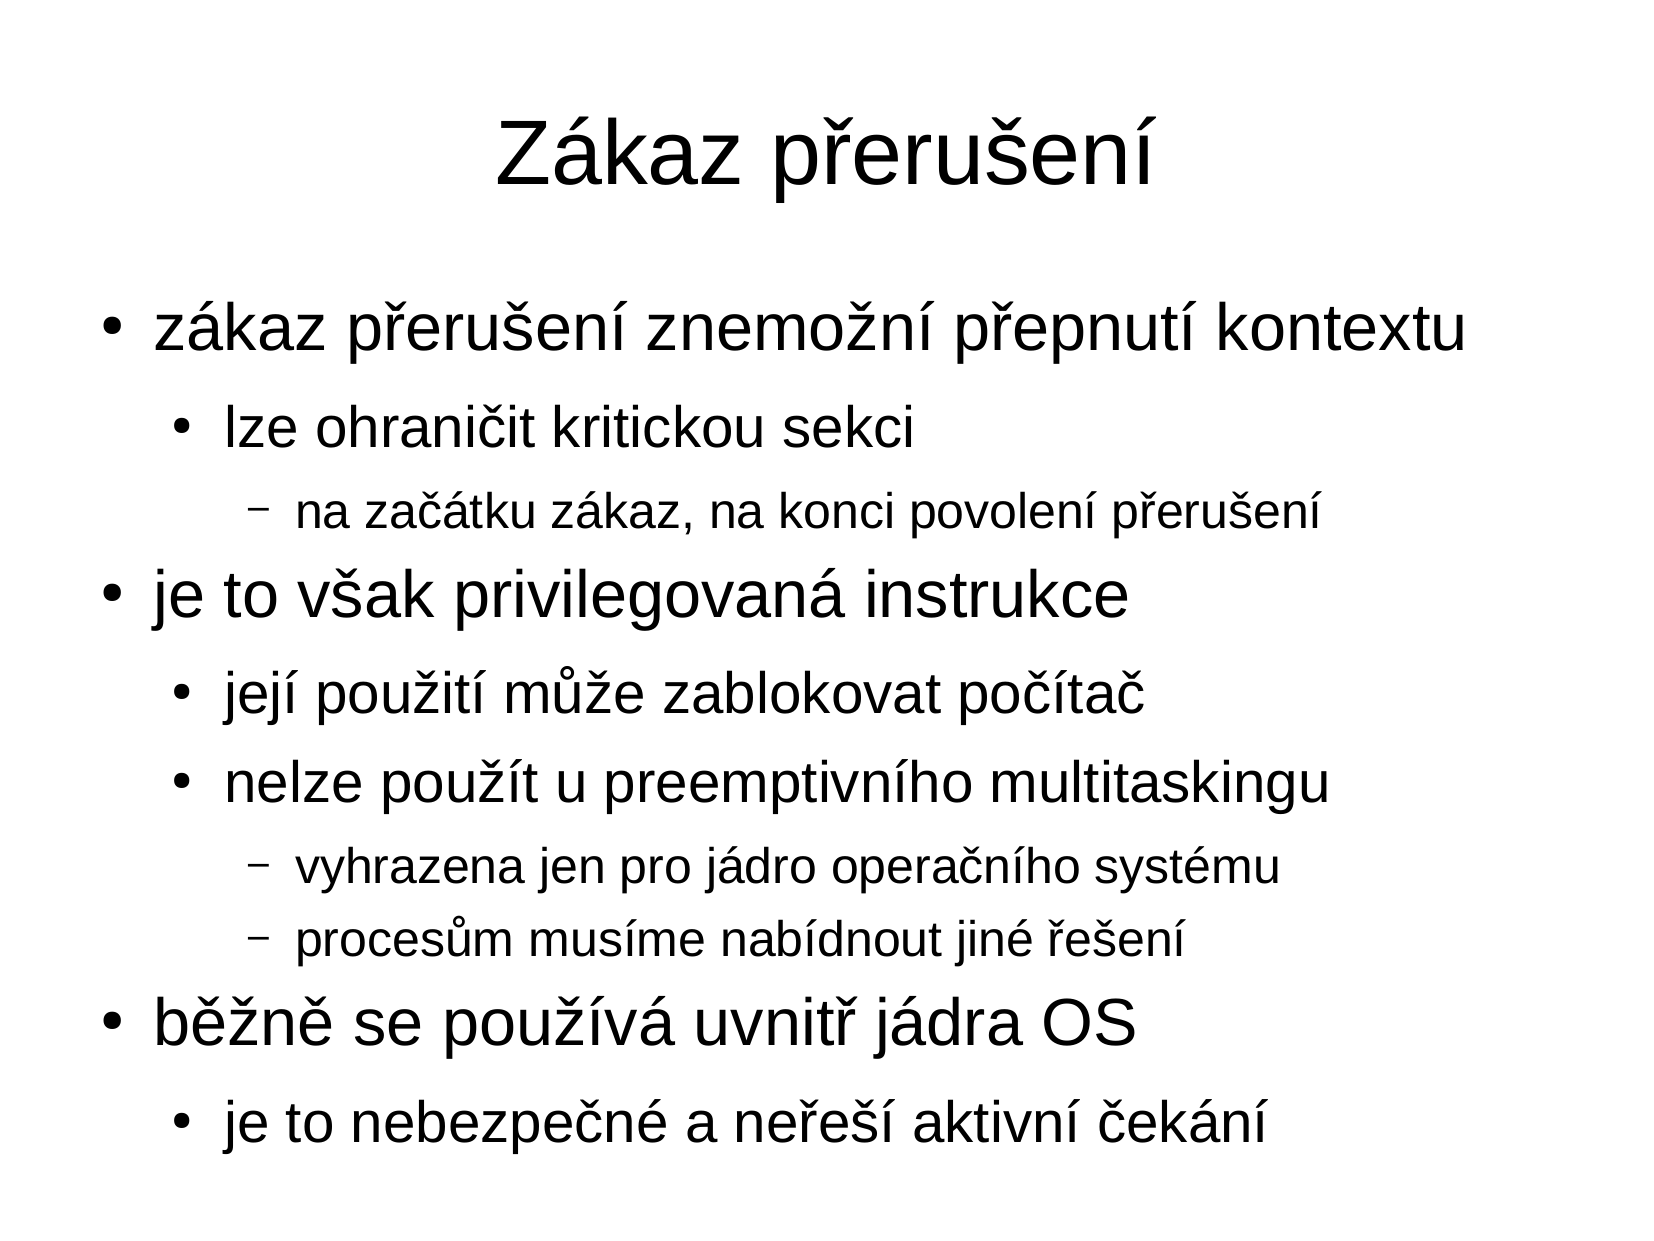

# Zákaz přerušení
zákaz přerušení znemožní přepnutí kontextu
lze ohraničit kritickou sekci
na začátku zákaz, na konci povolení přerušení
je to však privilegovaná instrukce
její použití může zablokovat počítač
nelze použít u preemptivního multitaskingu
vyhrazena jen pro jádro operačního systému
procesům musíme nabídnout jiné řešení
běžně se používá uvnitř jádra OS
je to nebezpečné a neřeší aktivní čekání